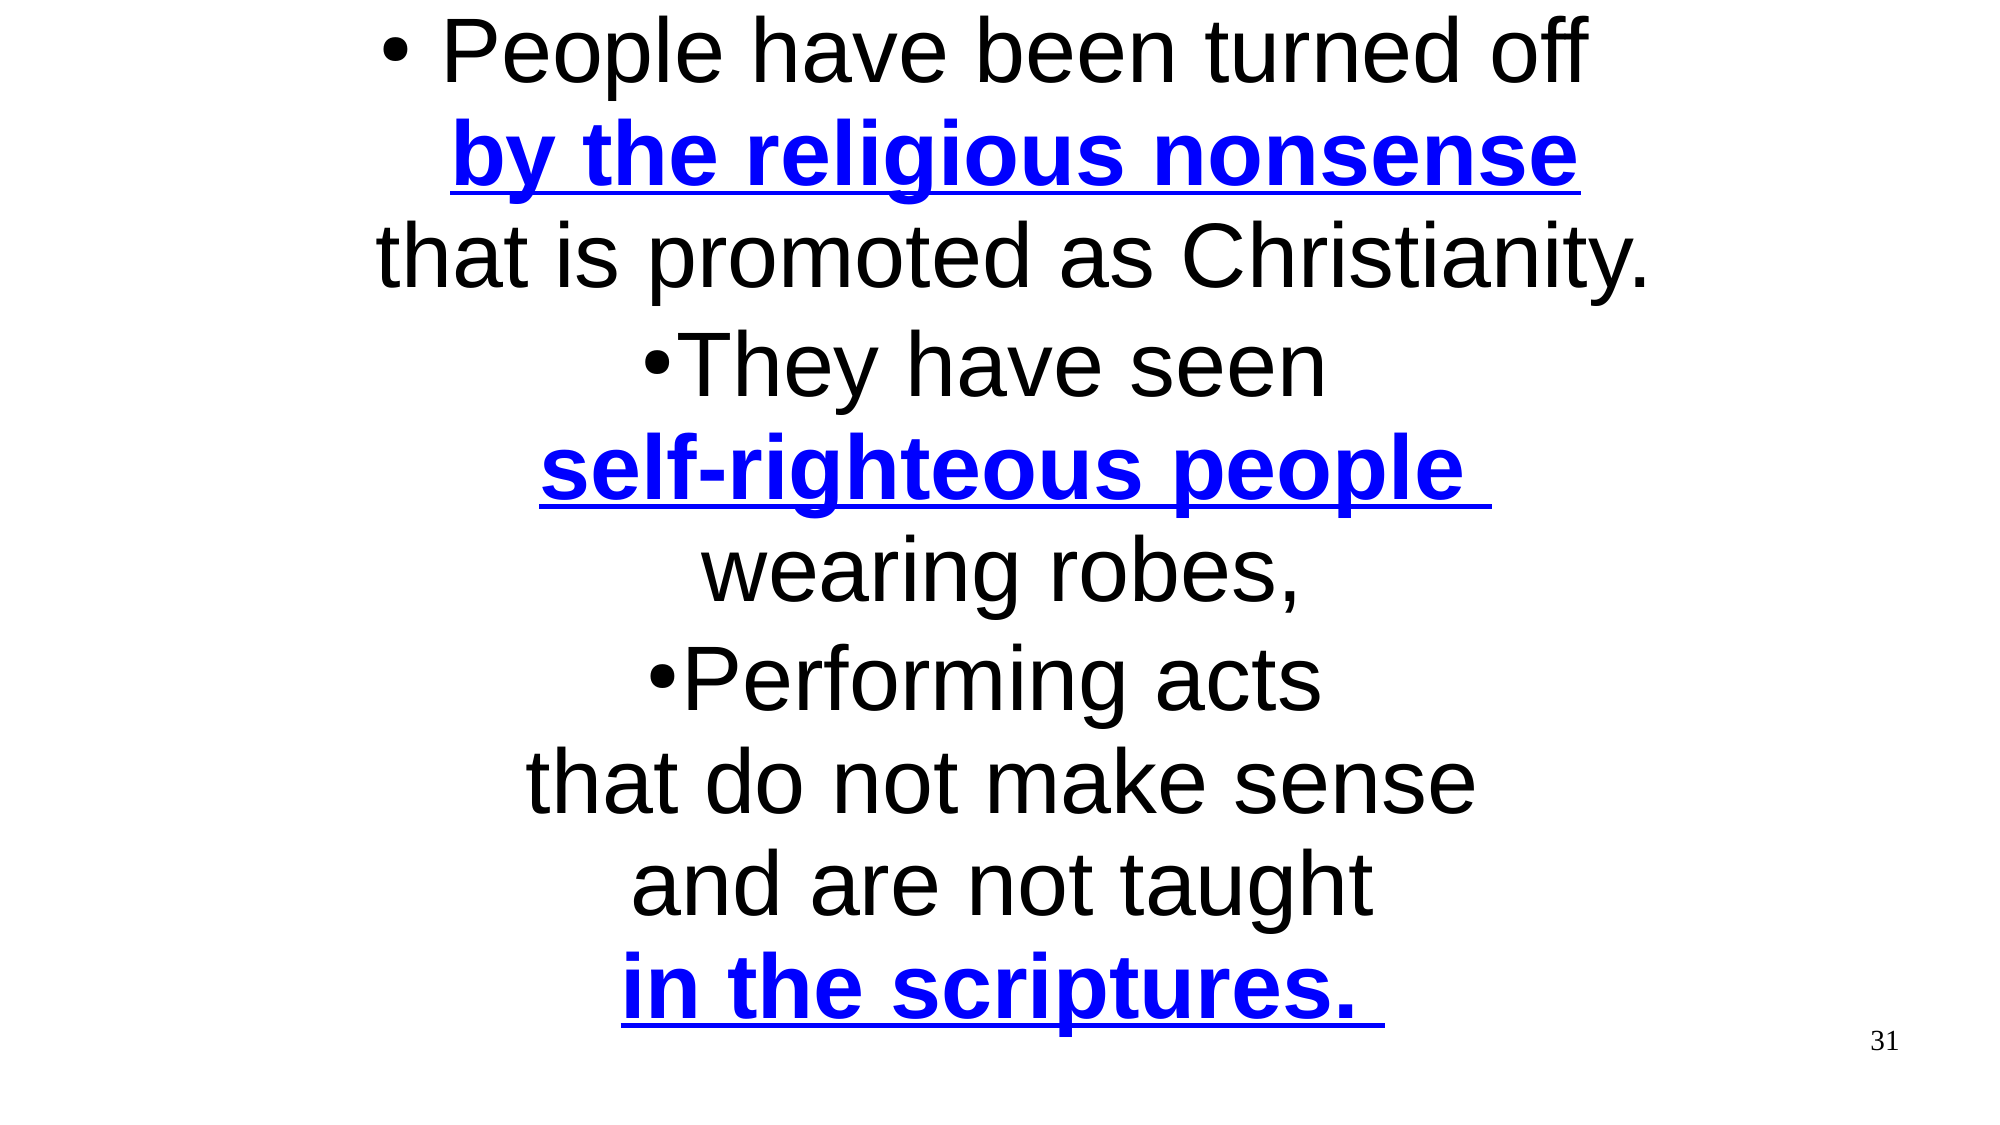

# People have been turned off by the religious nonsense that is promoted as Christianity.
They have seen
self-righteous people
wearing robes,
Performing acts
that do not make sense
and are not taught
in the scriptures.
31